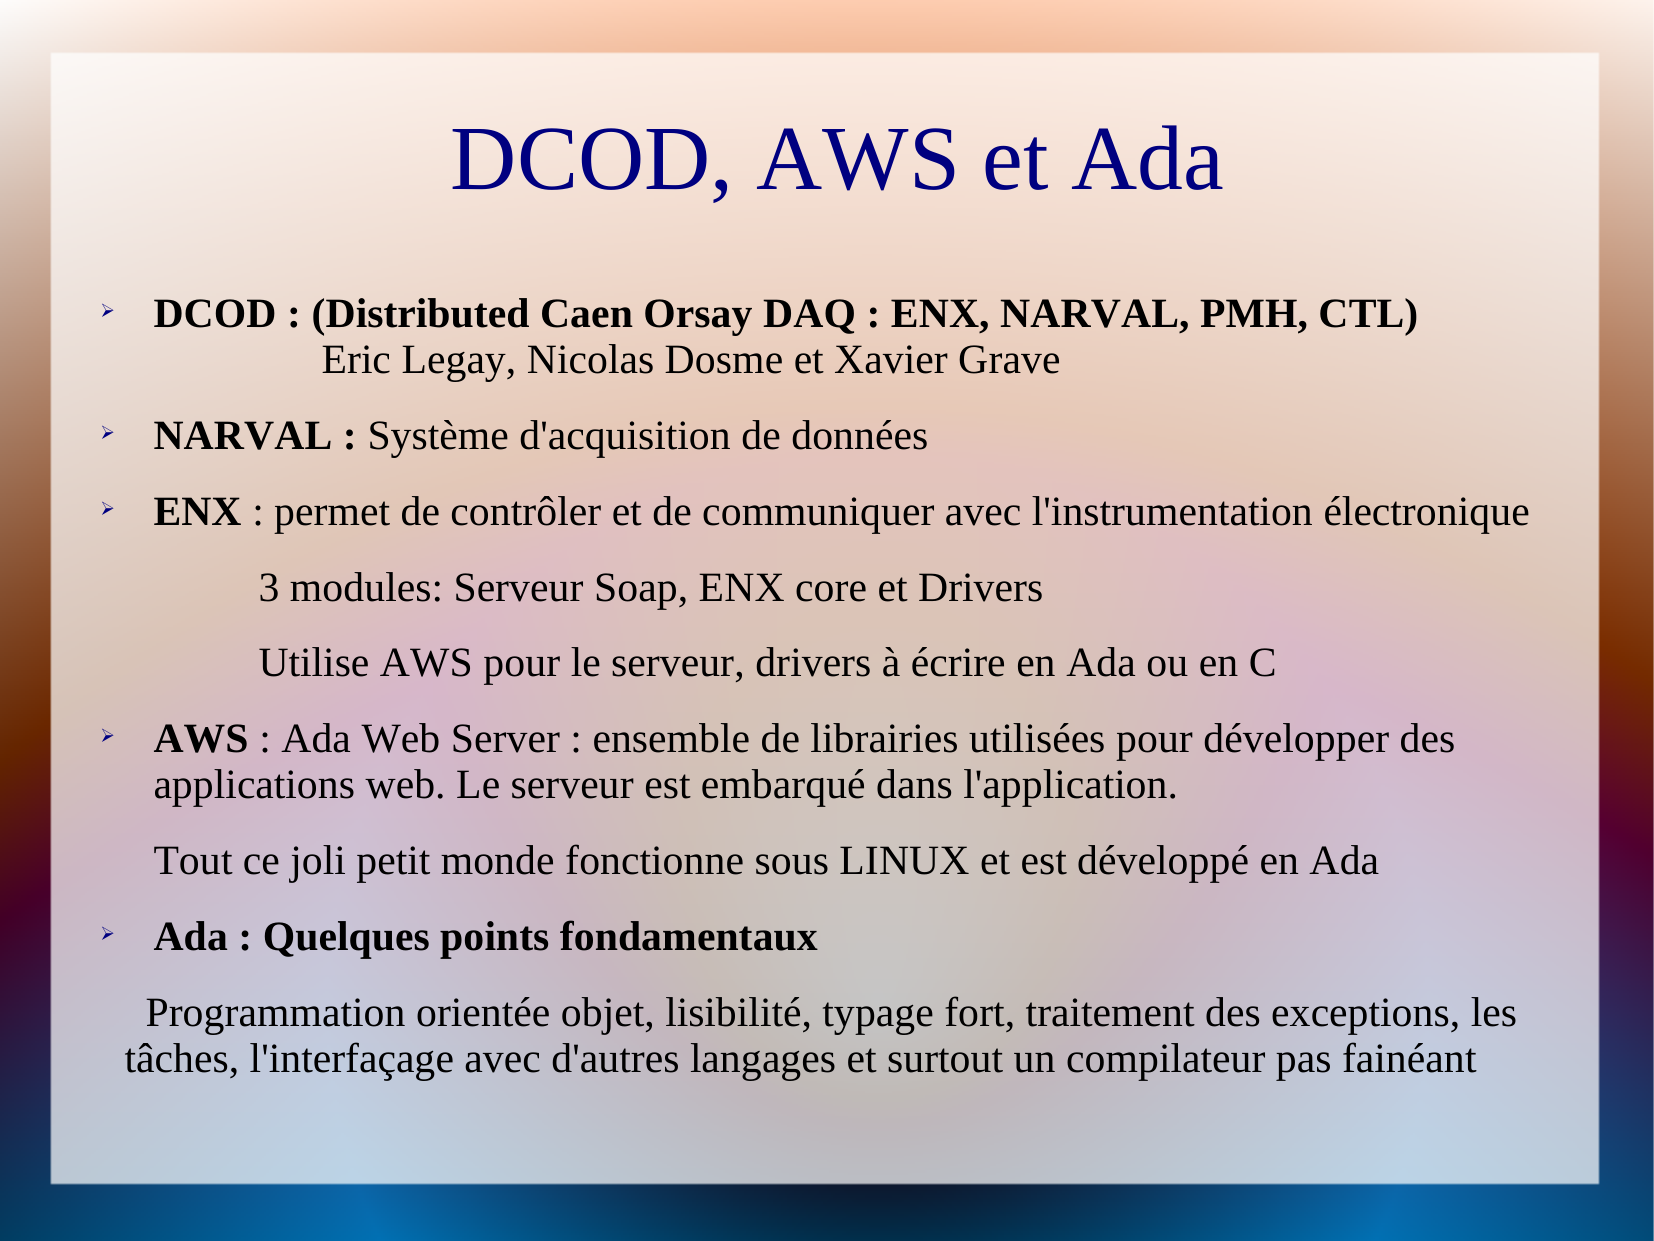

# DCOD, AWS et Ada
DCOD : (Distributed Caen Orsay DAQ : ENX, NARVAL, PMH, CTL) Eric Legay, Nicolas Dosme et Xavier Grave
NARVAL : Système d'acquisition de données
ENX : permet de contrôler et de communiquer avec l'instrumentation électronique
 3 modules: Serveur Soap, ENX core et Drivers
 Utilise AWS pour le serveur, drivers à écrire en Ada ou en C
AWS : Ada Web Server : ensemble de librairies utilisées pour développer des applications web. Le serveur est embarqué dans l'application.
Tout ce joli petit monde fonctionne sous LINUX et est développé en Ada
Ada : Quelques points fondamentaux
 Programmation orientée objet, lisibilité, typage fort, traitement des exceptions, les tâches, l'interfaçage avec d'autres langages et surtout un compilateur pas fainéant